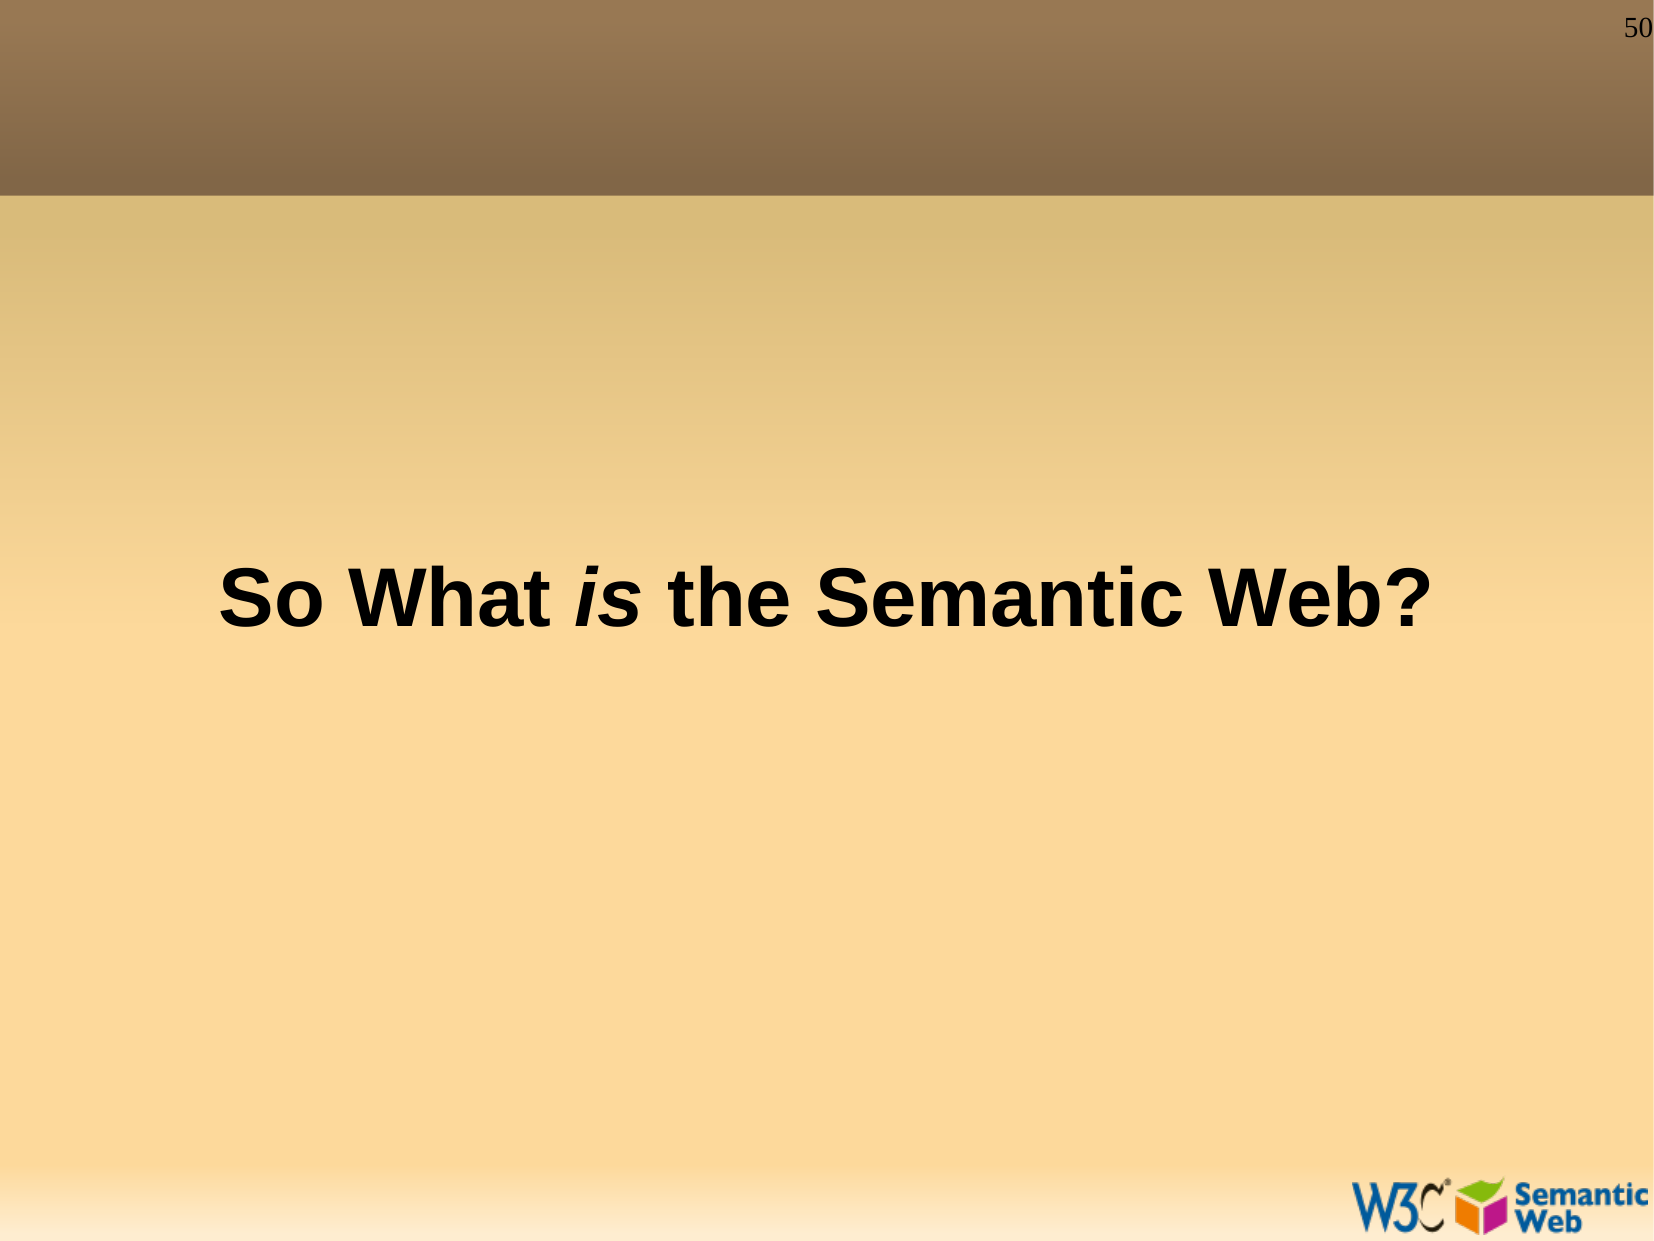

50
# So What is the Semantic Web?